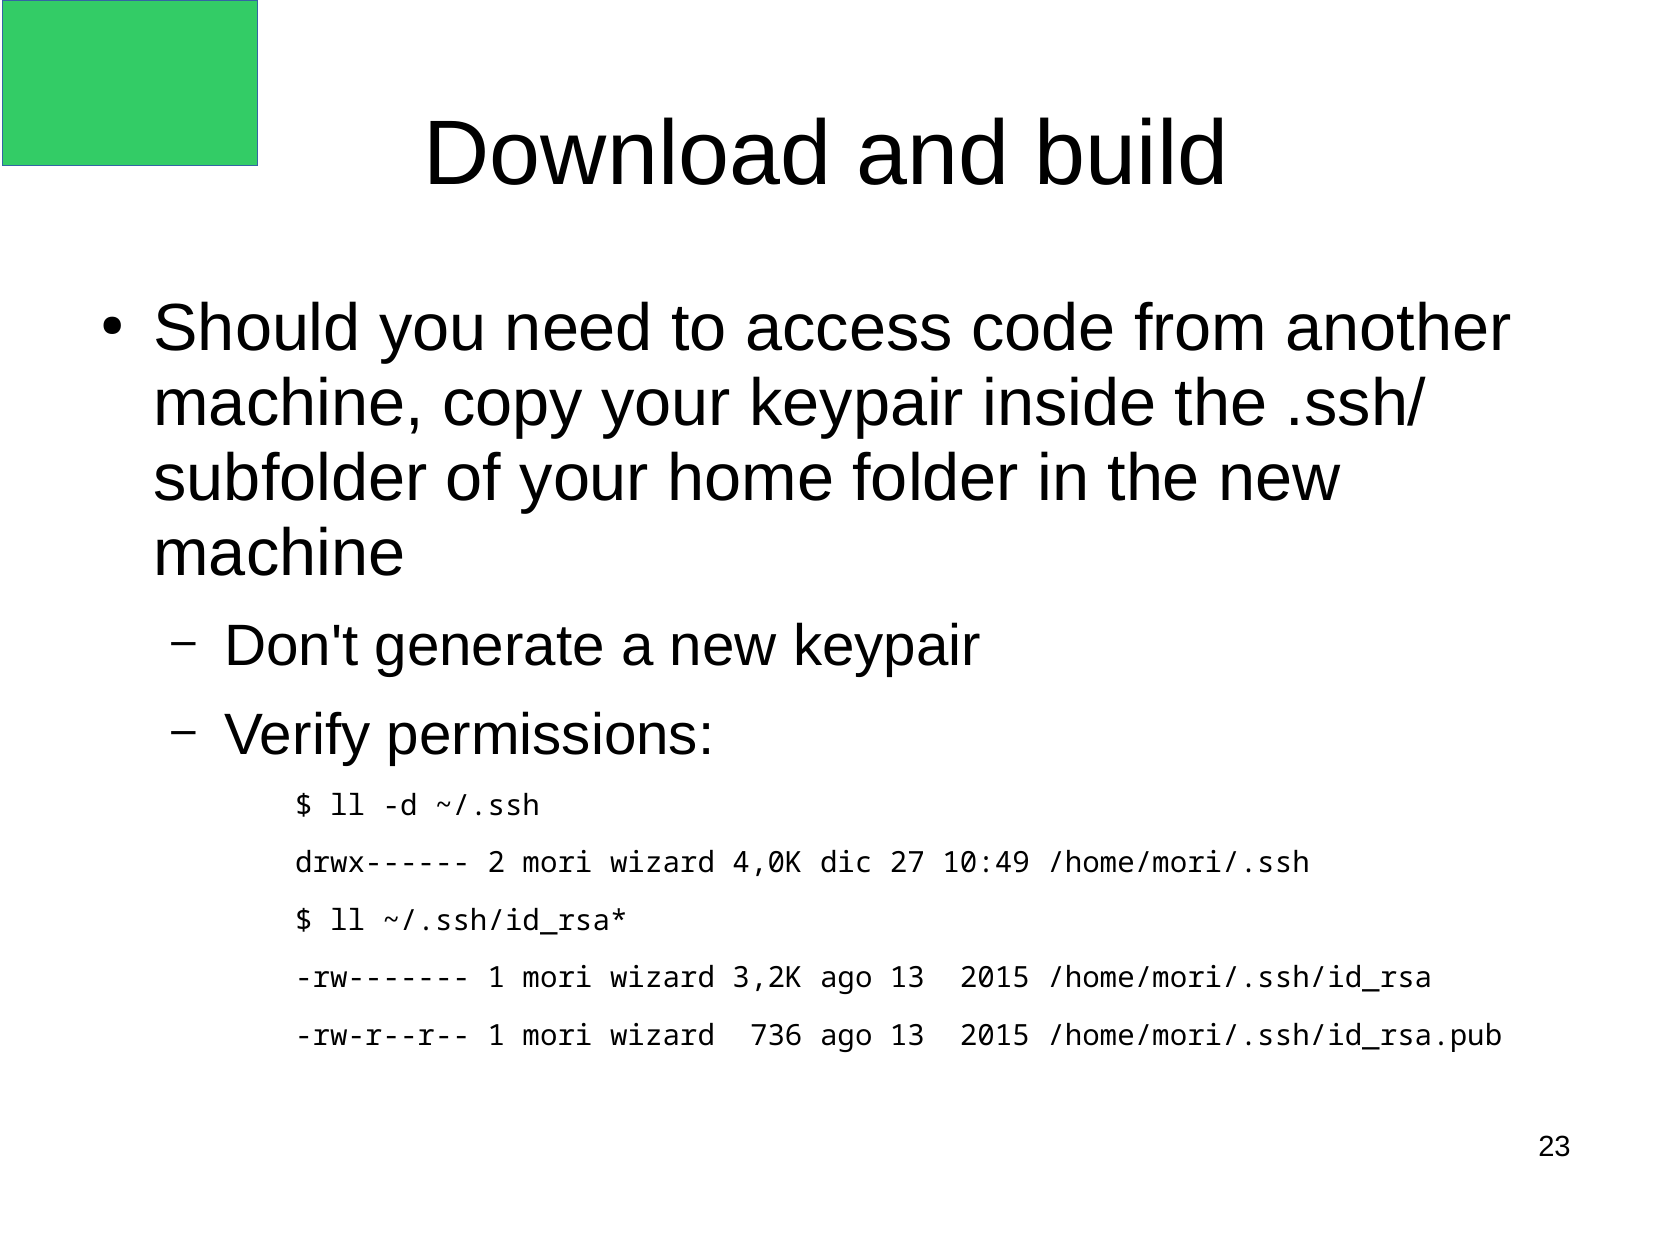

# Download and build
Should you need to access code from another machine, copy your keypair inside the .ssh/ subfolder of your home folder in the new machine
Don't generate a new keypair
Verify permissions:
$ ll -d ~/.ssh
drwx------ 2 mori wizard 4,0K dic 27 10:49 /home/mori/.ssh
$ ll ~/.ssh/id_rsa*
-rw------- 1 mori wizard 3,2K ago 13 2015 /home/mori/.ssh/id_rsa
-rw-r--r-- 1 mori wizard 736 ago 13 2015 /home/mori/.ssh/id_rsa.pub
23